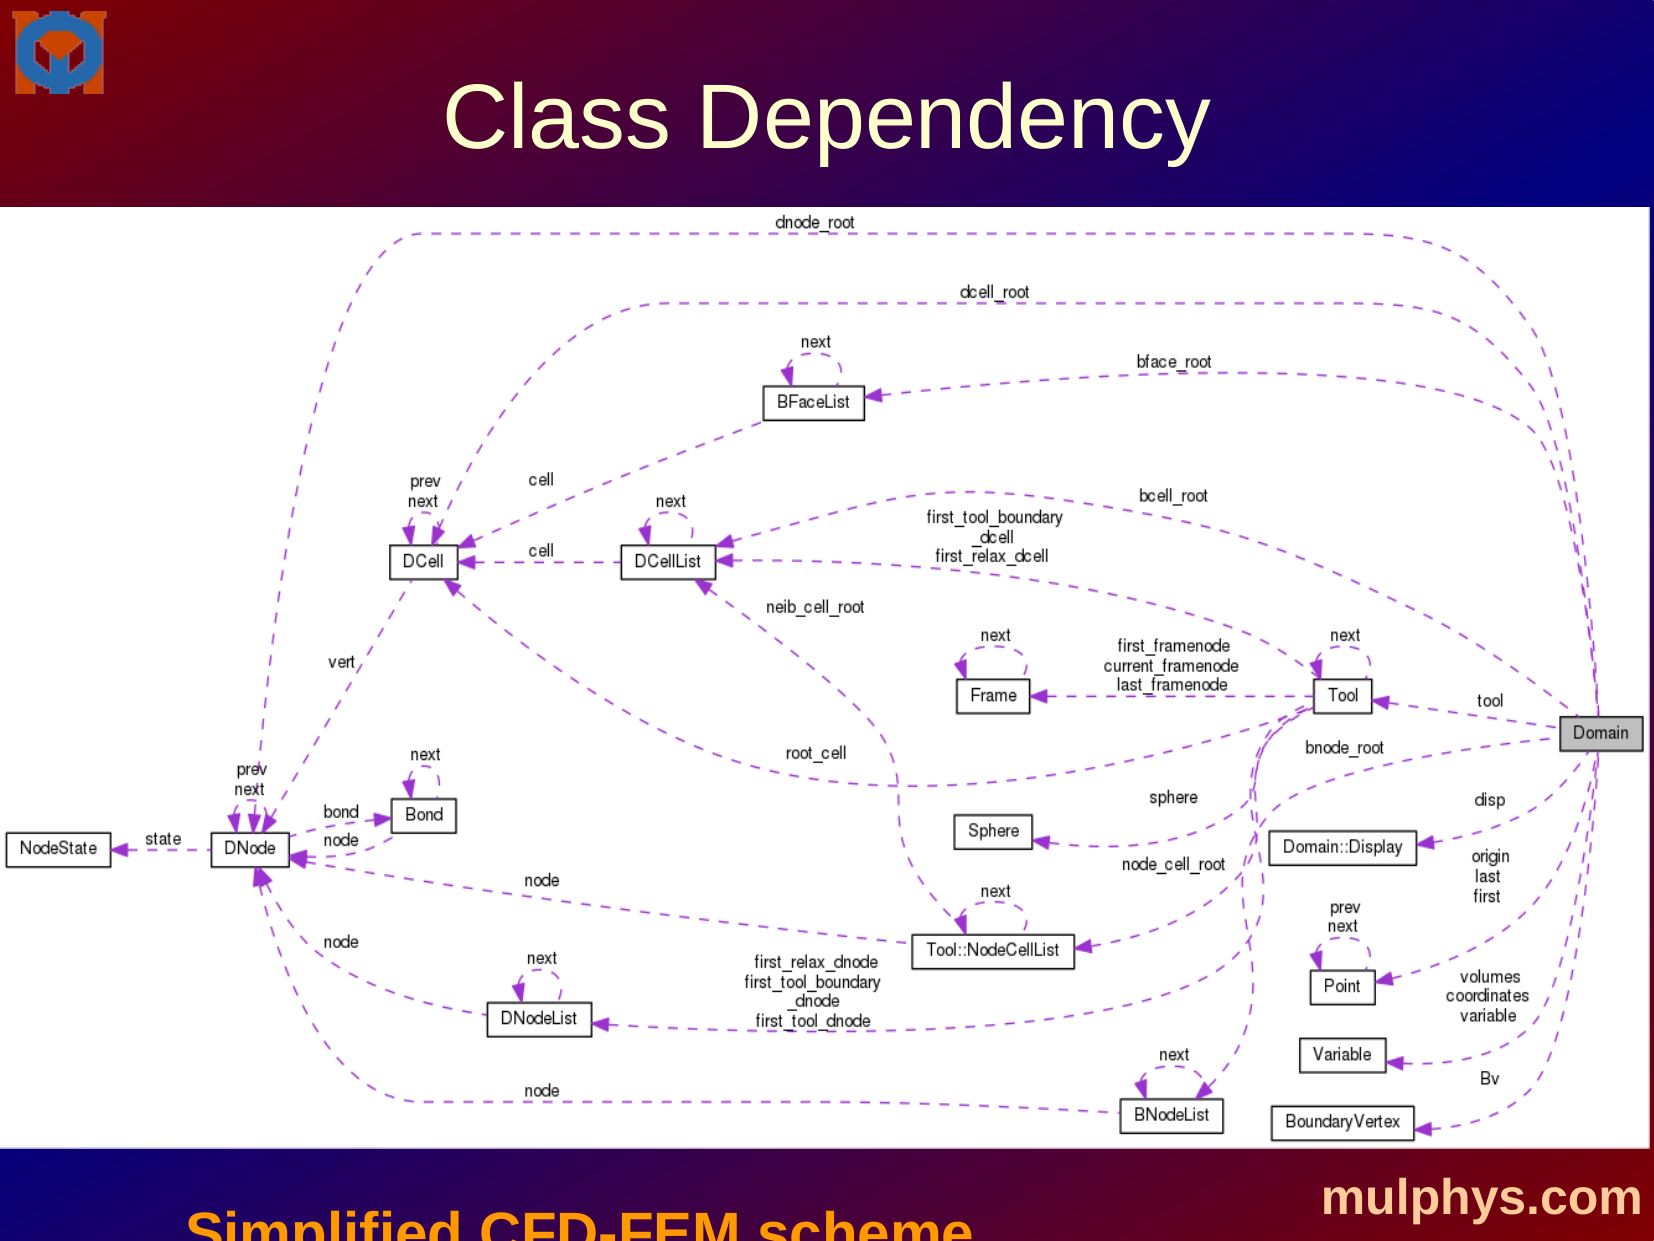

# Class Dependency
Simplified CFD-FEM scheme
mulphys.com